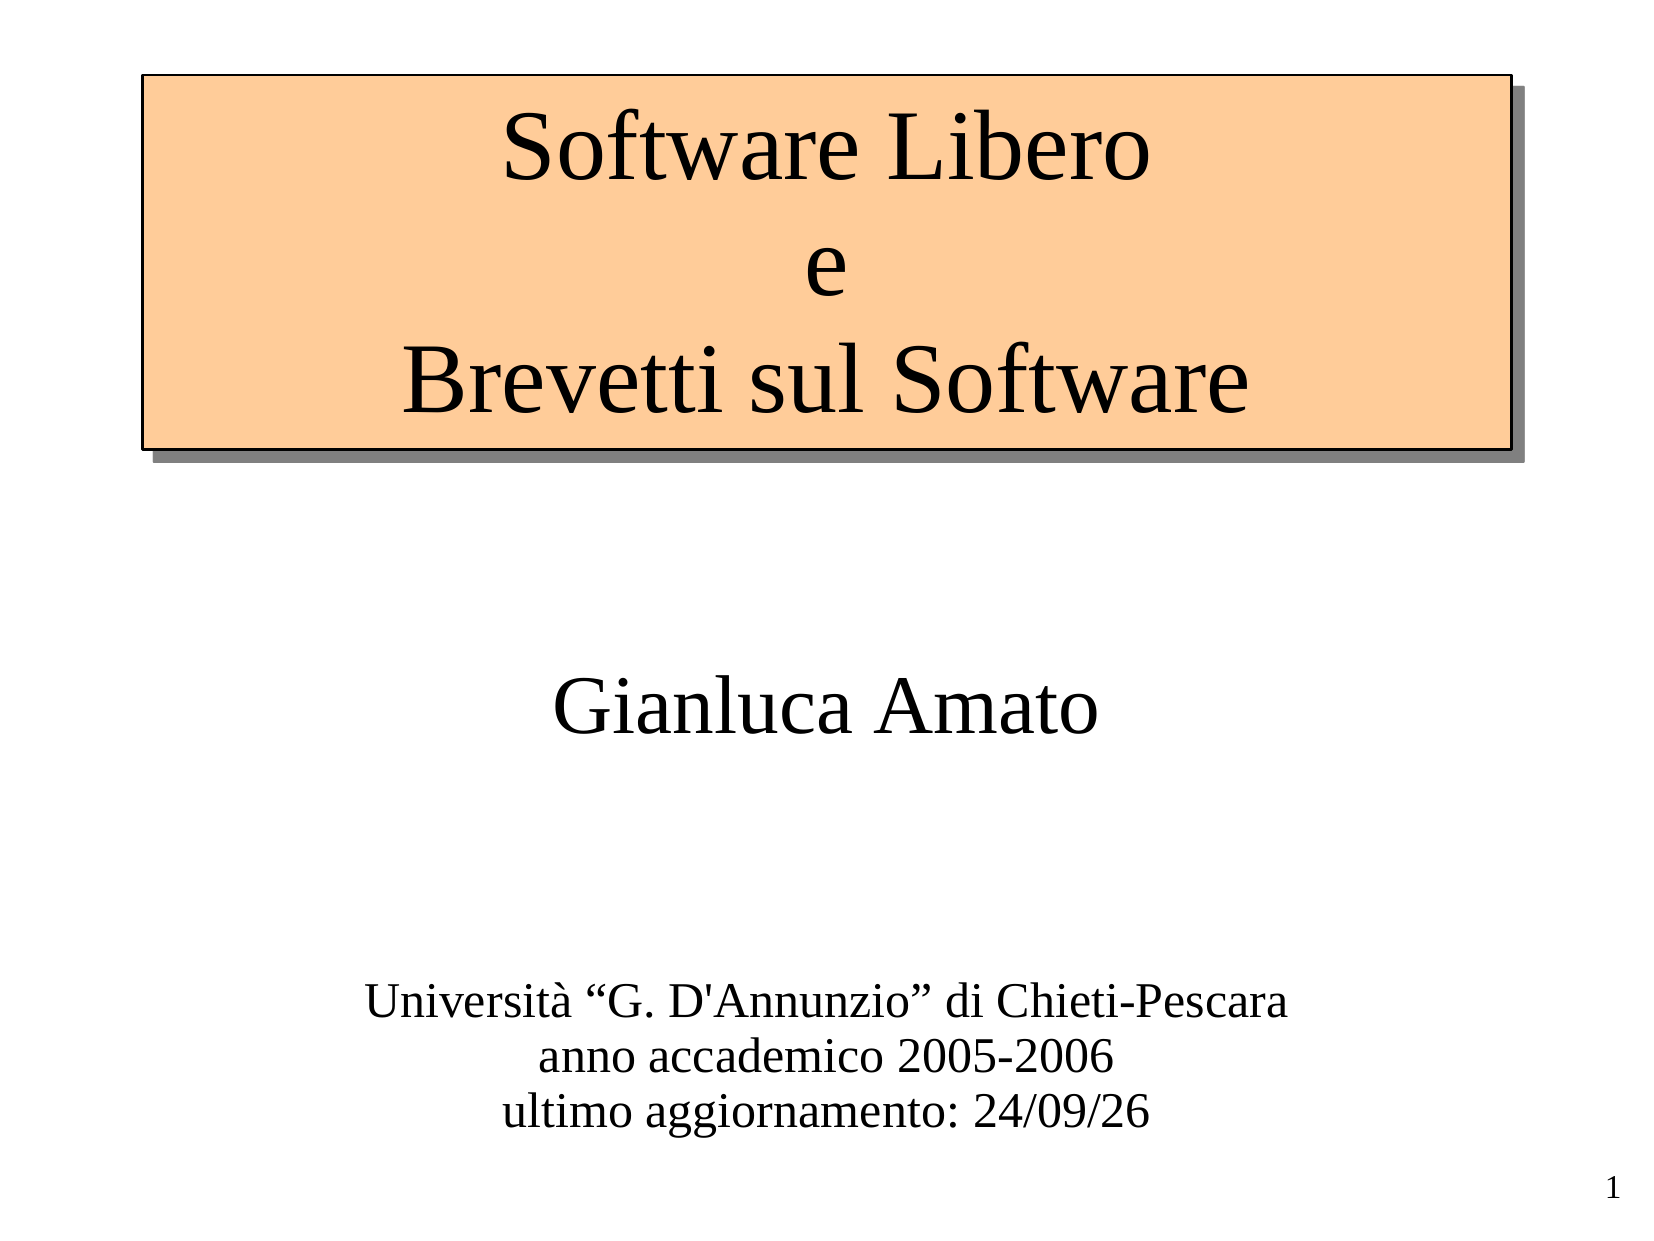

Software Libero
e
Brevetti sul Software
Gianluca Amato
Università “G. D'Annunzio” di Chieti-Pescara
anno accademico 2005-2006
ultimo aggiornamento: